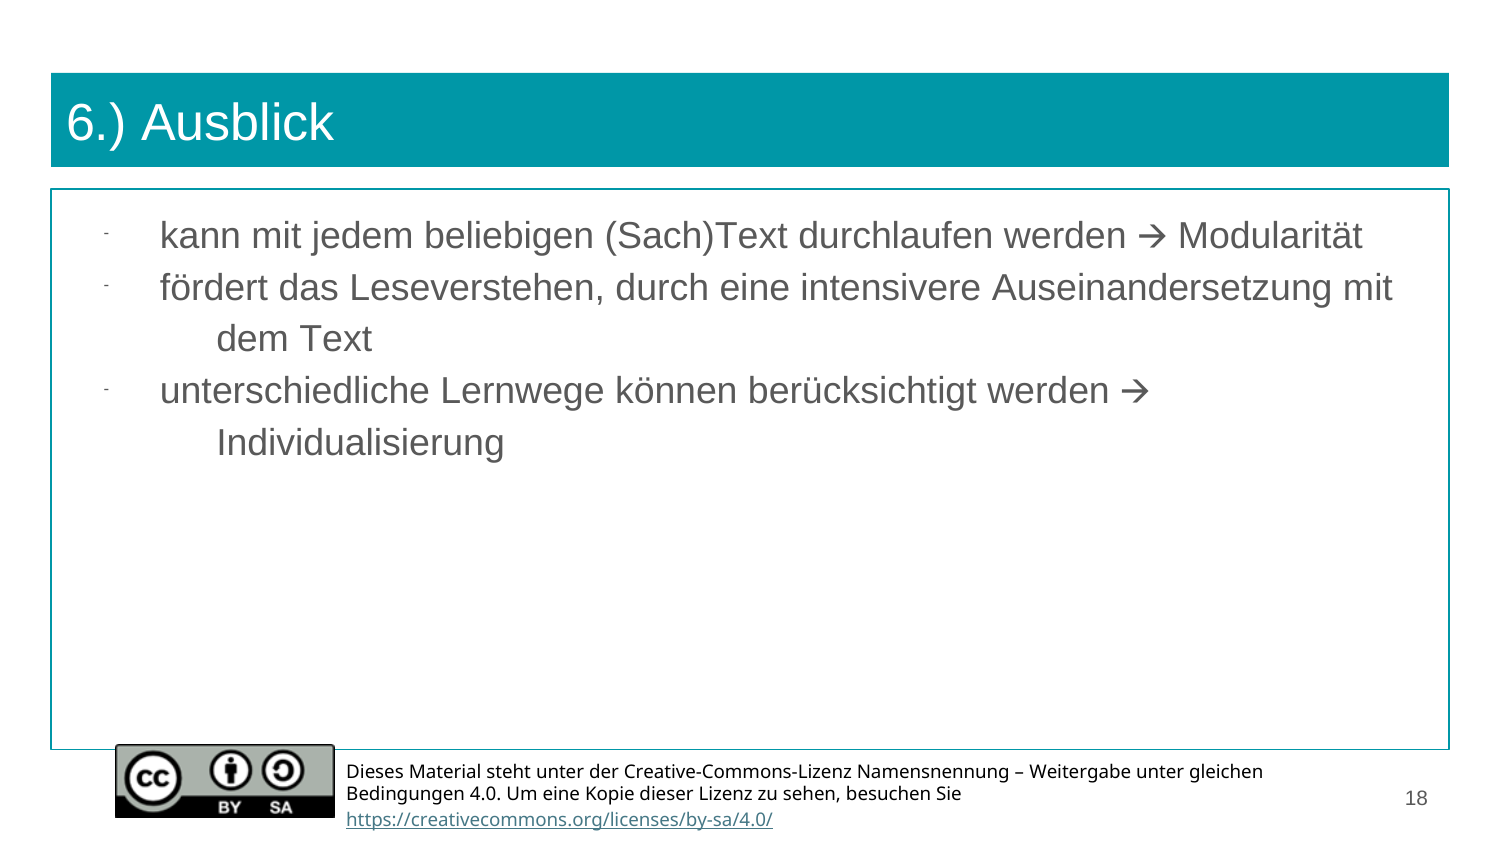

# 6.) Ausblick
kann mit jedem beliebigen (Sach)Text durchlaufen werden 🡪 Modularität
fördert das Leseverstehen, durch eine intensivere Auseinandersetzung mit dem Text
unterschiedliche Lernwege können berücksichtigt werden 🡪 Individualisierung
Dieses Material steht unter der Creative-Commons-Lizenz Namensnennung – Weitergabe unter gleichen Bedingungen 4.0. Um eine Kopie dieser Lizenz zu sehen, besuchen Siehttps://creativecommons.org/licenses/by-sa/4.0/